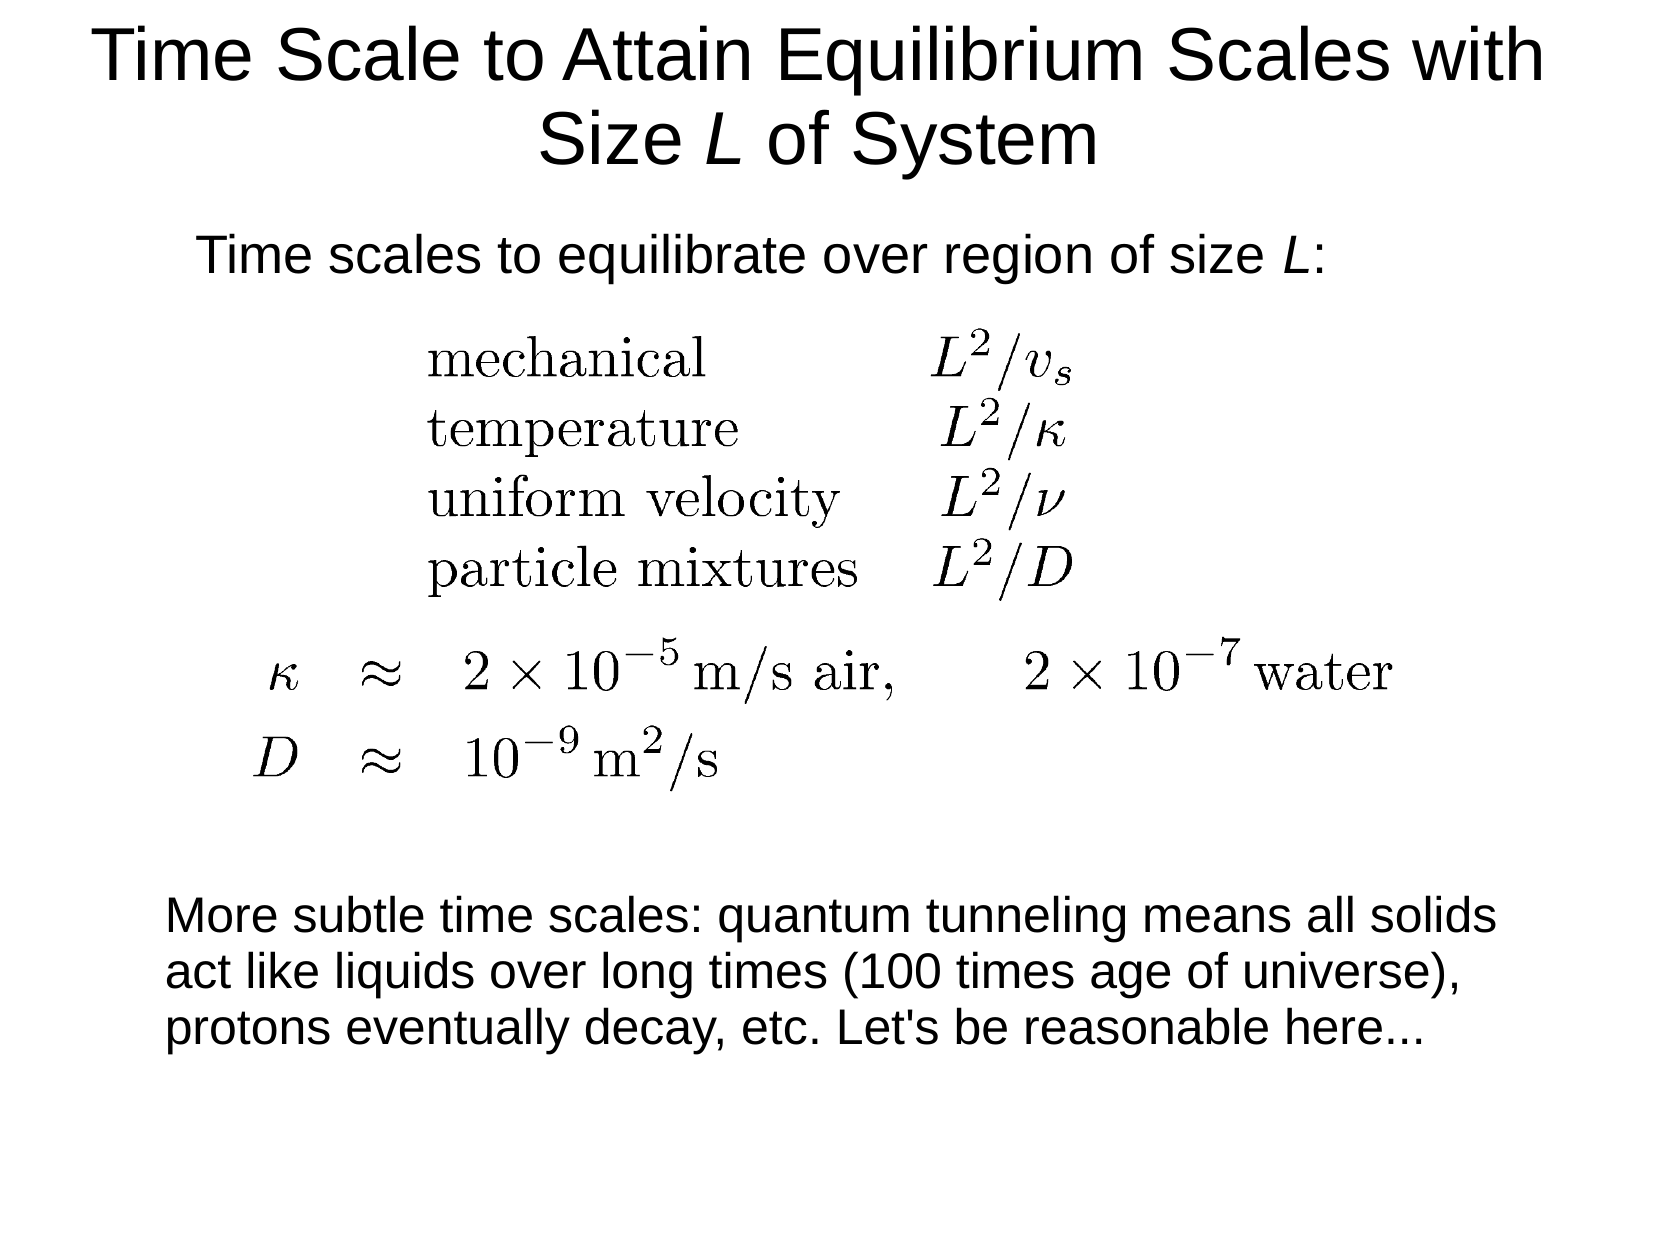

# Time Scale to Attain Equilibrium Scales with Size L of System
Time scales to equilibrate over region of size L:
More subtle time scales: quantum tunneling means all solids act like liquids over long times (100 times age of universe), protons eventually decay, etc. Let's be reasonable here...